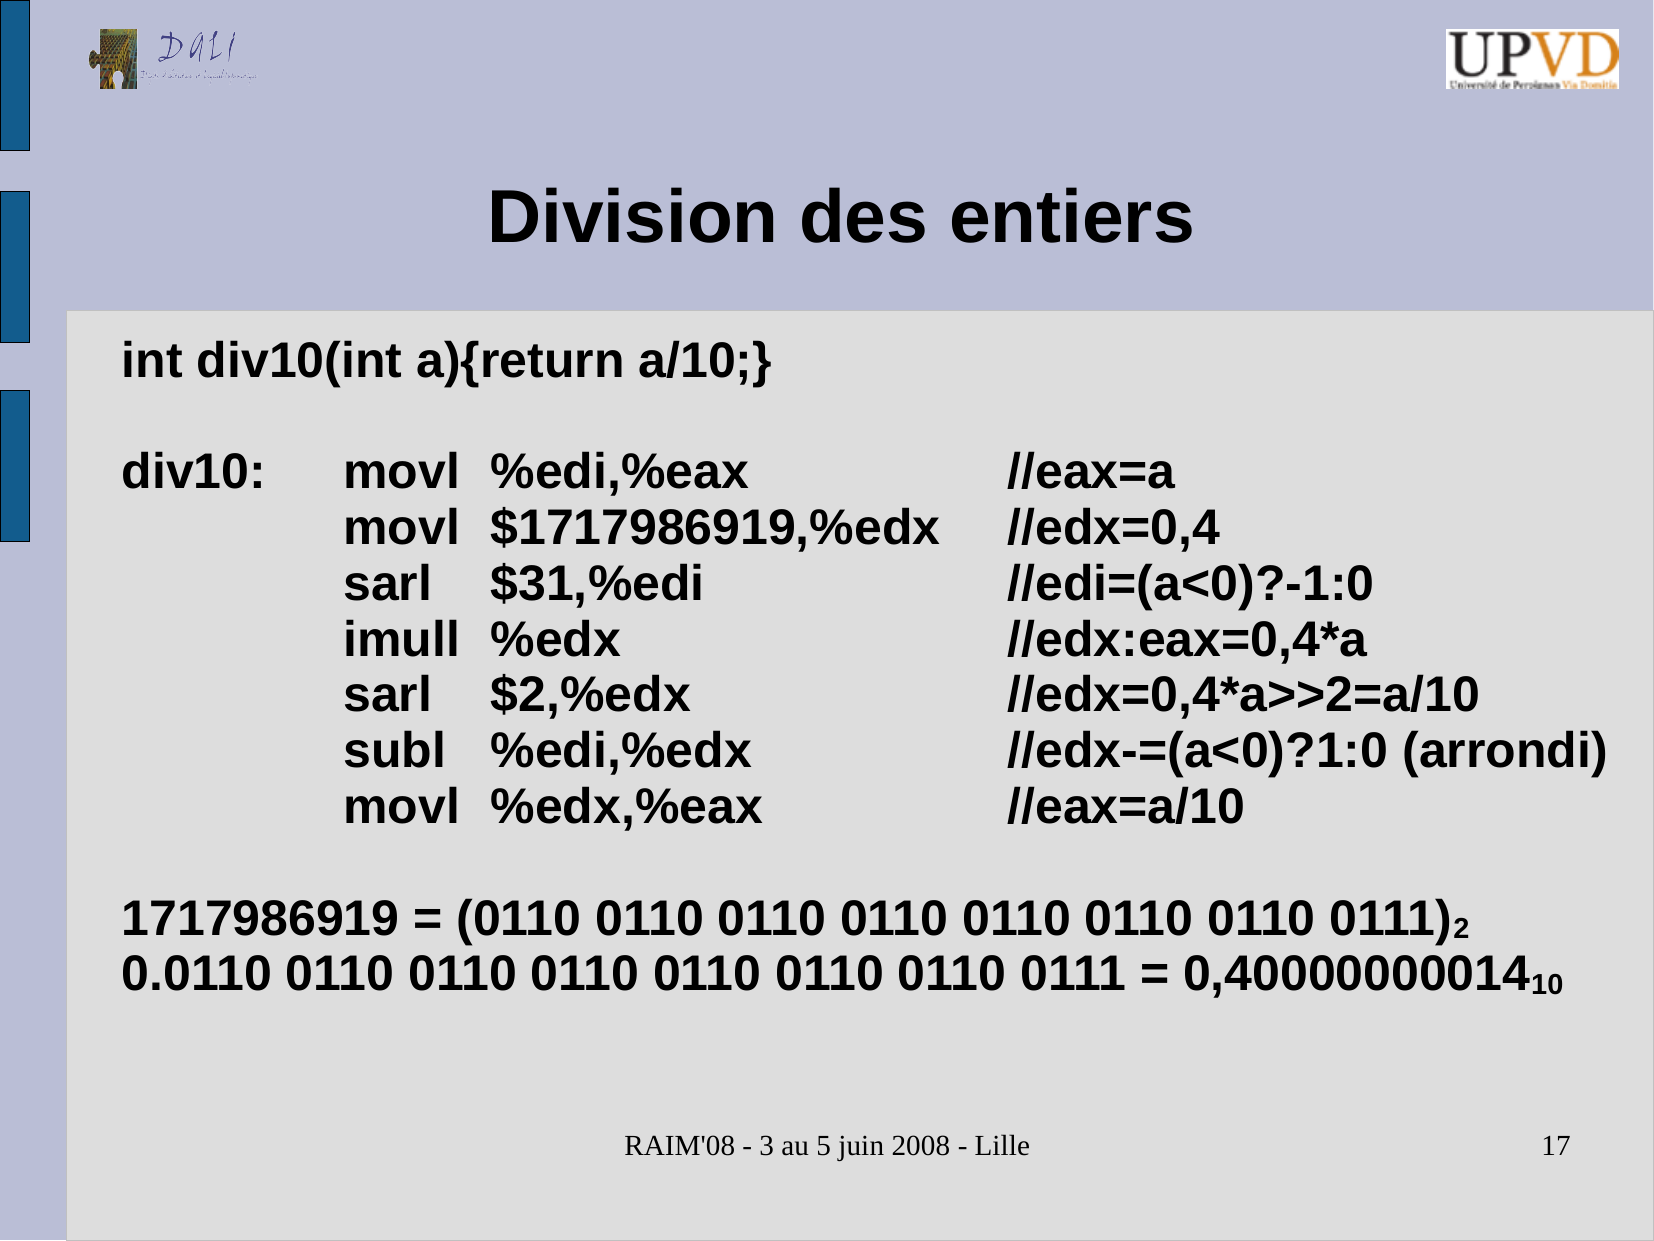

Division des entiers
int div10(int a){return a/10;}
div10:		movl	%edi,%eax				//eax=a
			movl	$1717986919,%edx	//edx=0,4
			sarl	$31,%edi					//edi=(a<0)?-1:0
			imull	%edx						//edx:eax=0,4*a
			sarl	$2,%edx					//edx=0,4*a>>2=a/10
			subl	%edi,%edx				//edx-=(a<0)?1:0 (arrondi)
			movl	%edx,%eax				//eax=a/10
1717986919 = (0110 0110 0110 0110 0110 0110 0110 0111)2
0.0110 0110 0110 0110 0110 0110 0110 0111 = 0,4000000001410
RAIM'08 - 3 au 5 juin 2008 - Lille
17